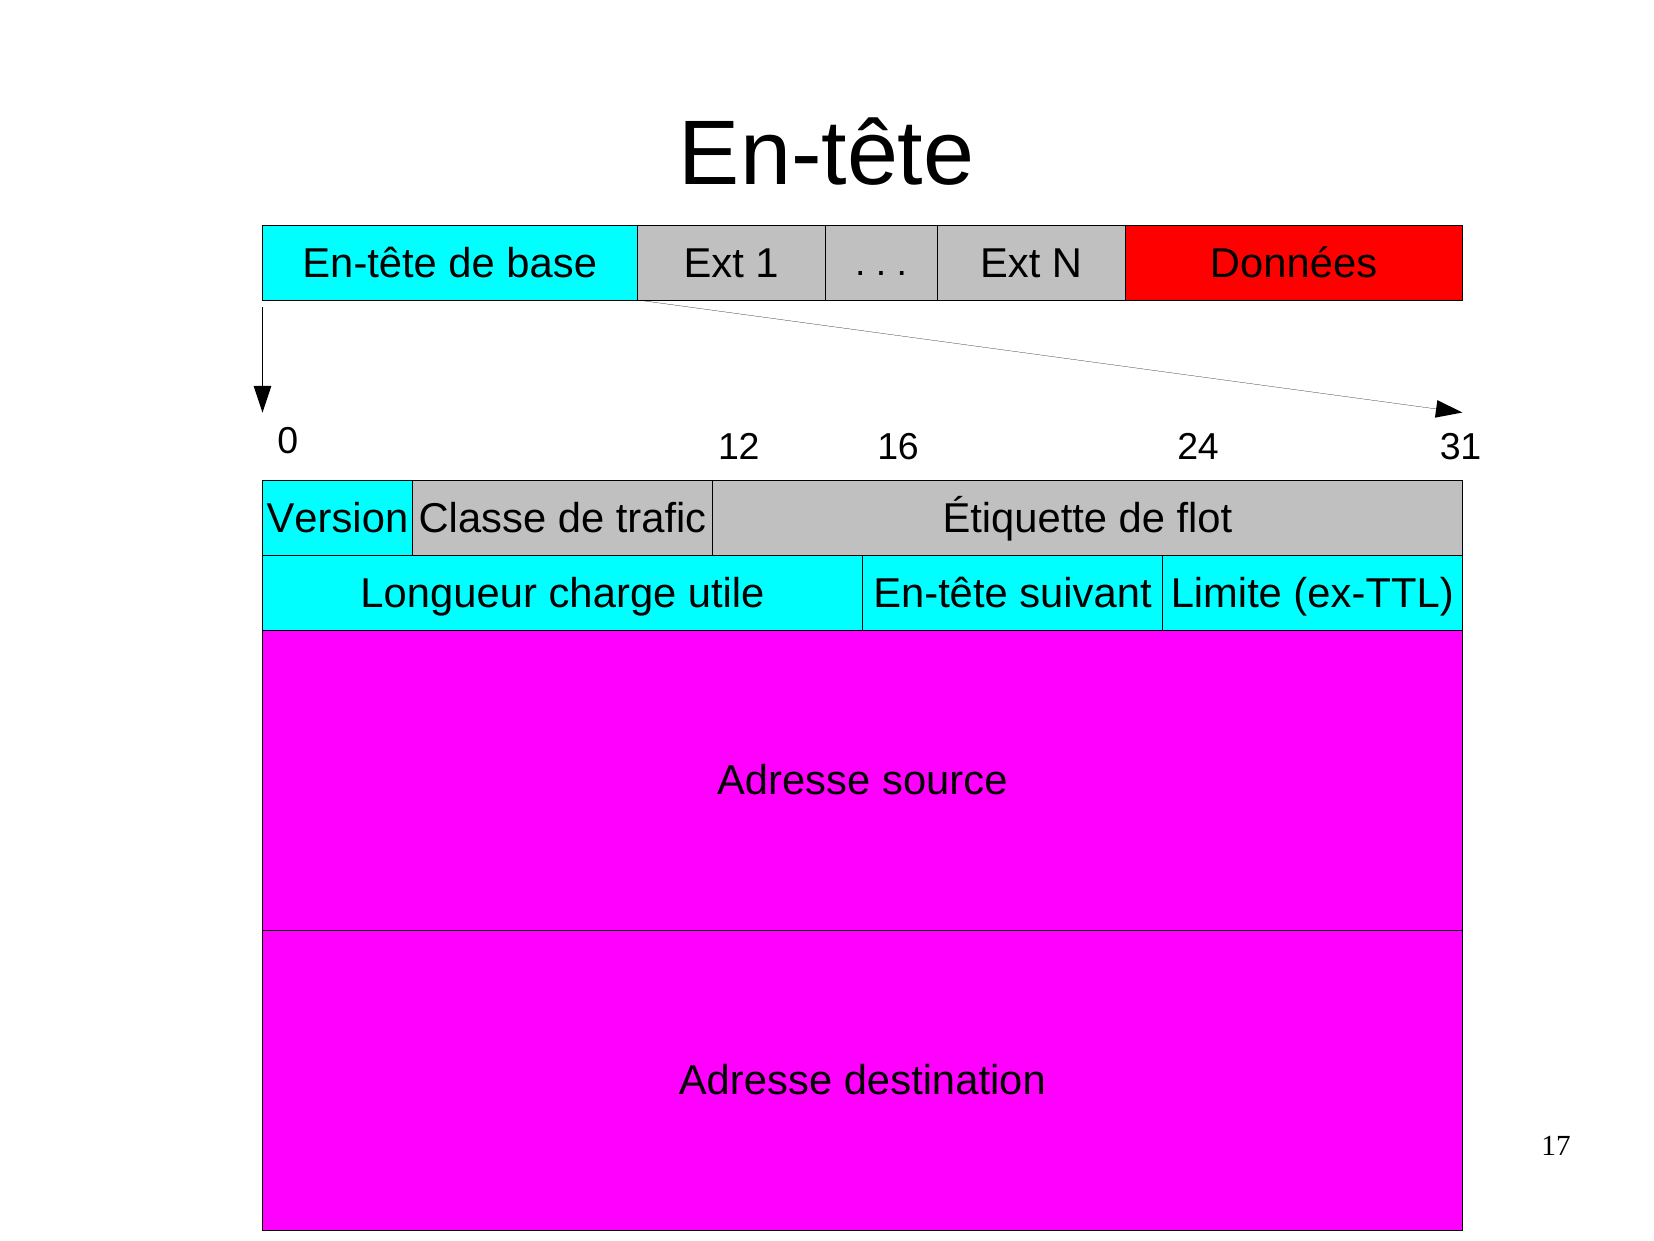

# En-tête
En-tête de base
Ext 1
. . .
Ext N
Données
0
12
16
24
31
Version
Classe de trafic
Étiquette de flot
Longueur charge utile
En-tête suivant
Limite (ex-TTL)
Adresse source
Adresse destination
17